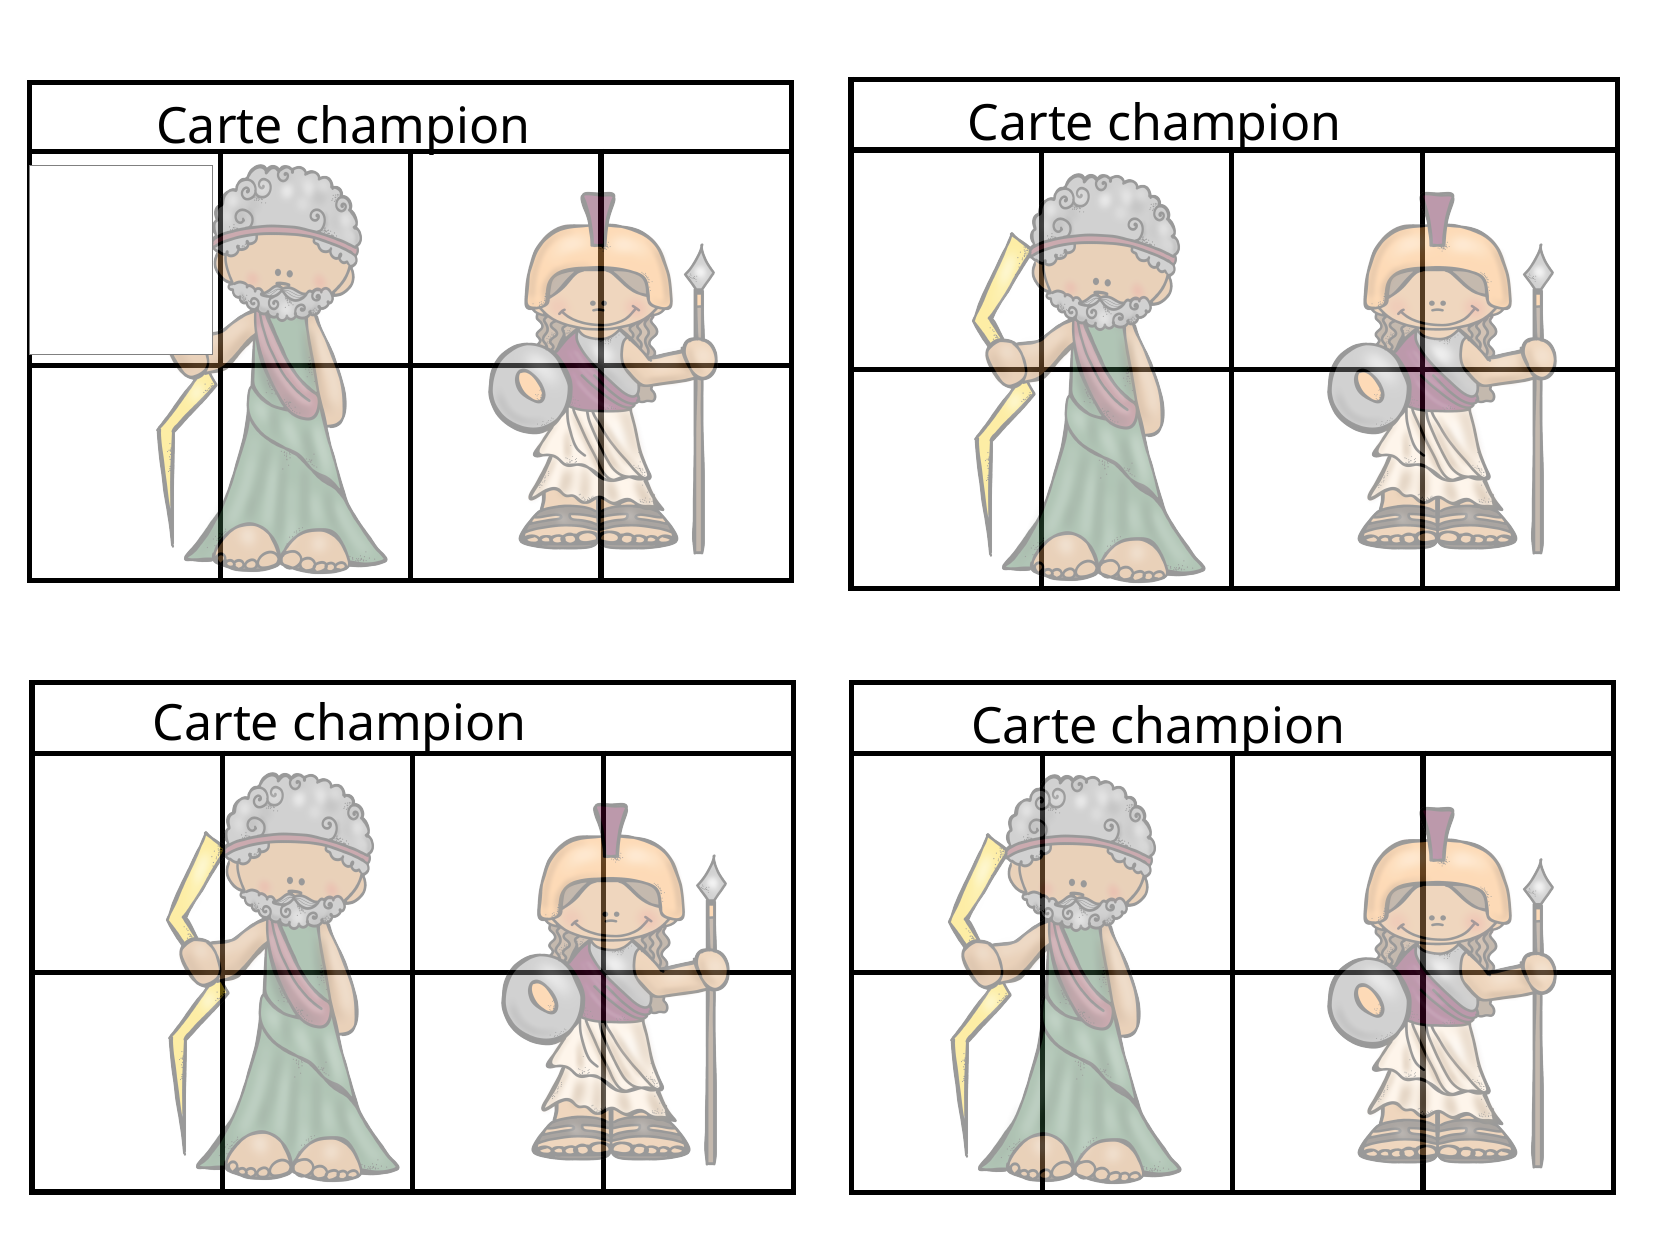

3 bleus consécutifs=
| | | | |
| --- | --- | --- | --- |
| | | | |
| | | | |
Carte champion
| | | | |
| --- | --- | --- | --- |
| | | | |
| | | | |
Carte champion
Carte champion
| | | | |
| --- | --- | --- | --- |
| | | | |
| | | | |
| | | | |
| --- | --- | --- | --- |
| | | | |
| | | | |
Carte champion